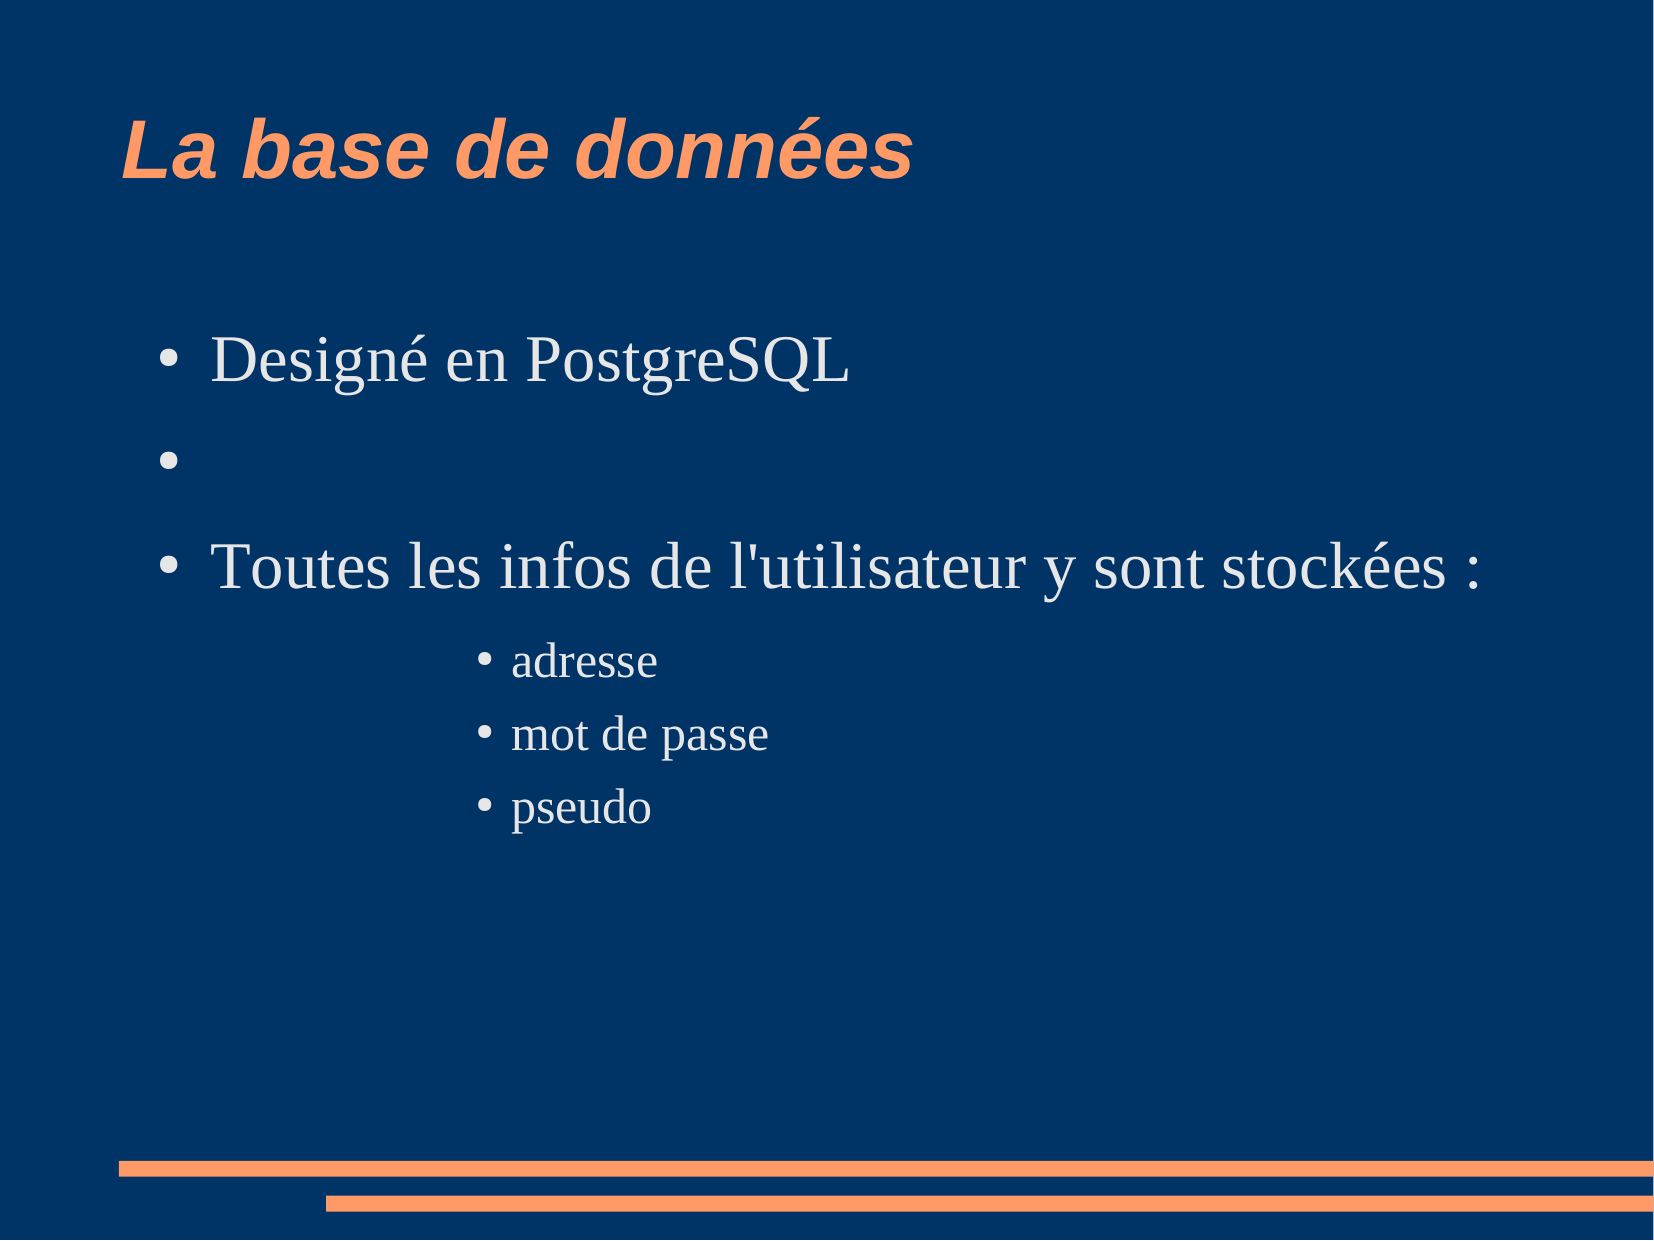

# La base de données
Designé en PostgreSQL
Toutes les infos de l'utilisateur y sont stockées :
adresse
mot de passe
pseudo